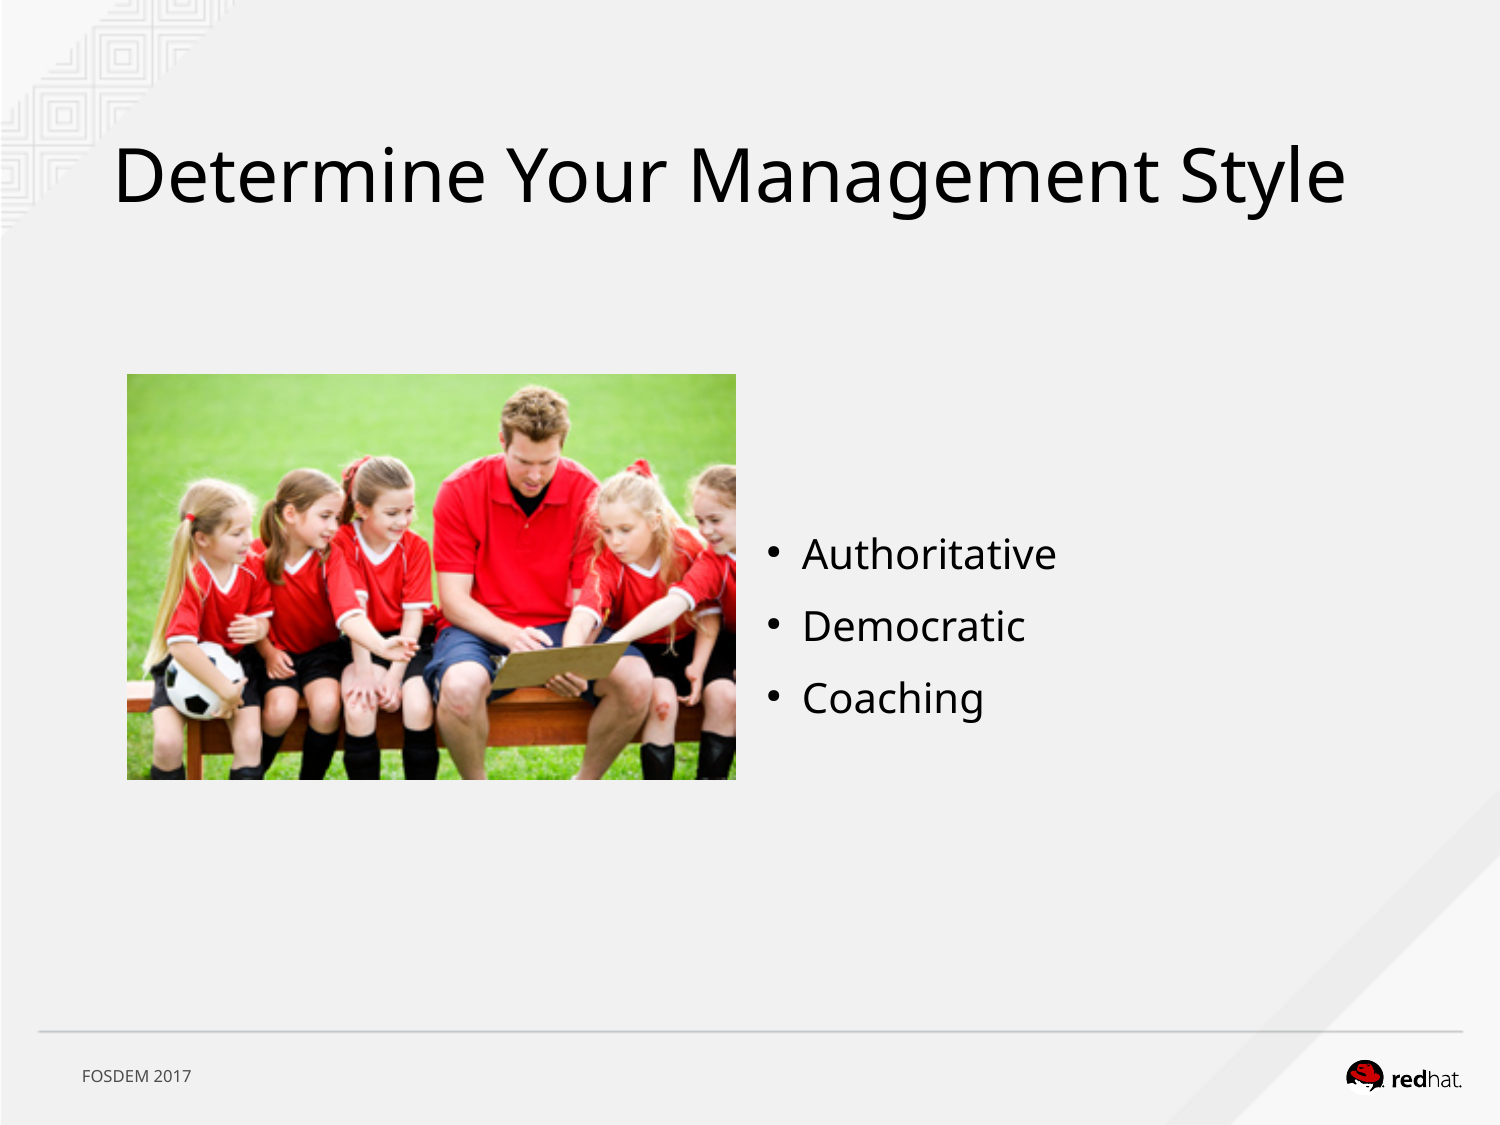

# Determine Your Management Style
Authoritative
Democratic
Coaching
FOSDEM 2017